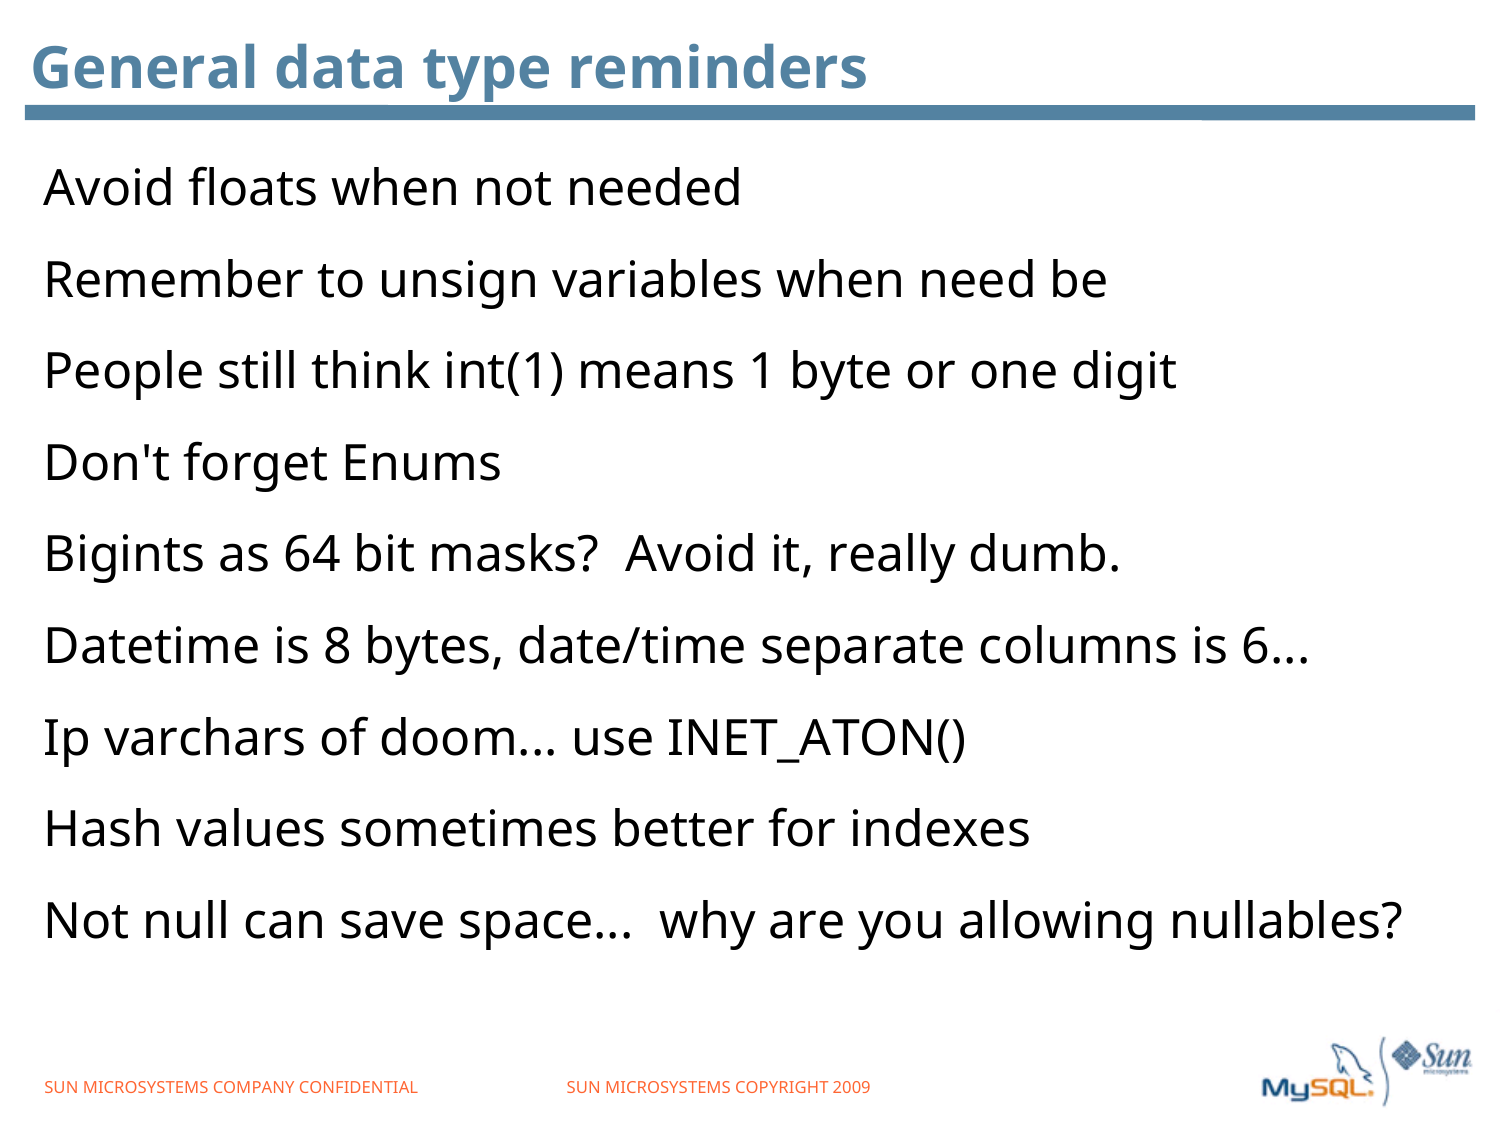

# General data type reminders
Avoid floats when not needed
Remember to unsign variables when need be
People still think int(1) means 1 byte or one digit
Don't forget Enums
Bigints as 64 bit masks? Avoid it, really dumb.
Datetime is 8 bytes, date/time separate columns is 6...
Ip varchars of doom... use INET_ATON()‏
Hash values sometimes better for indexes
Not null can save space... why are you allowing nullables?